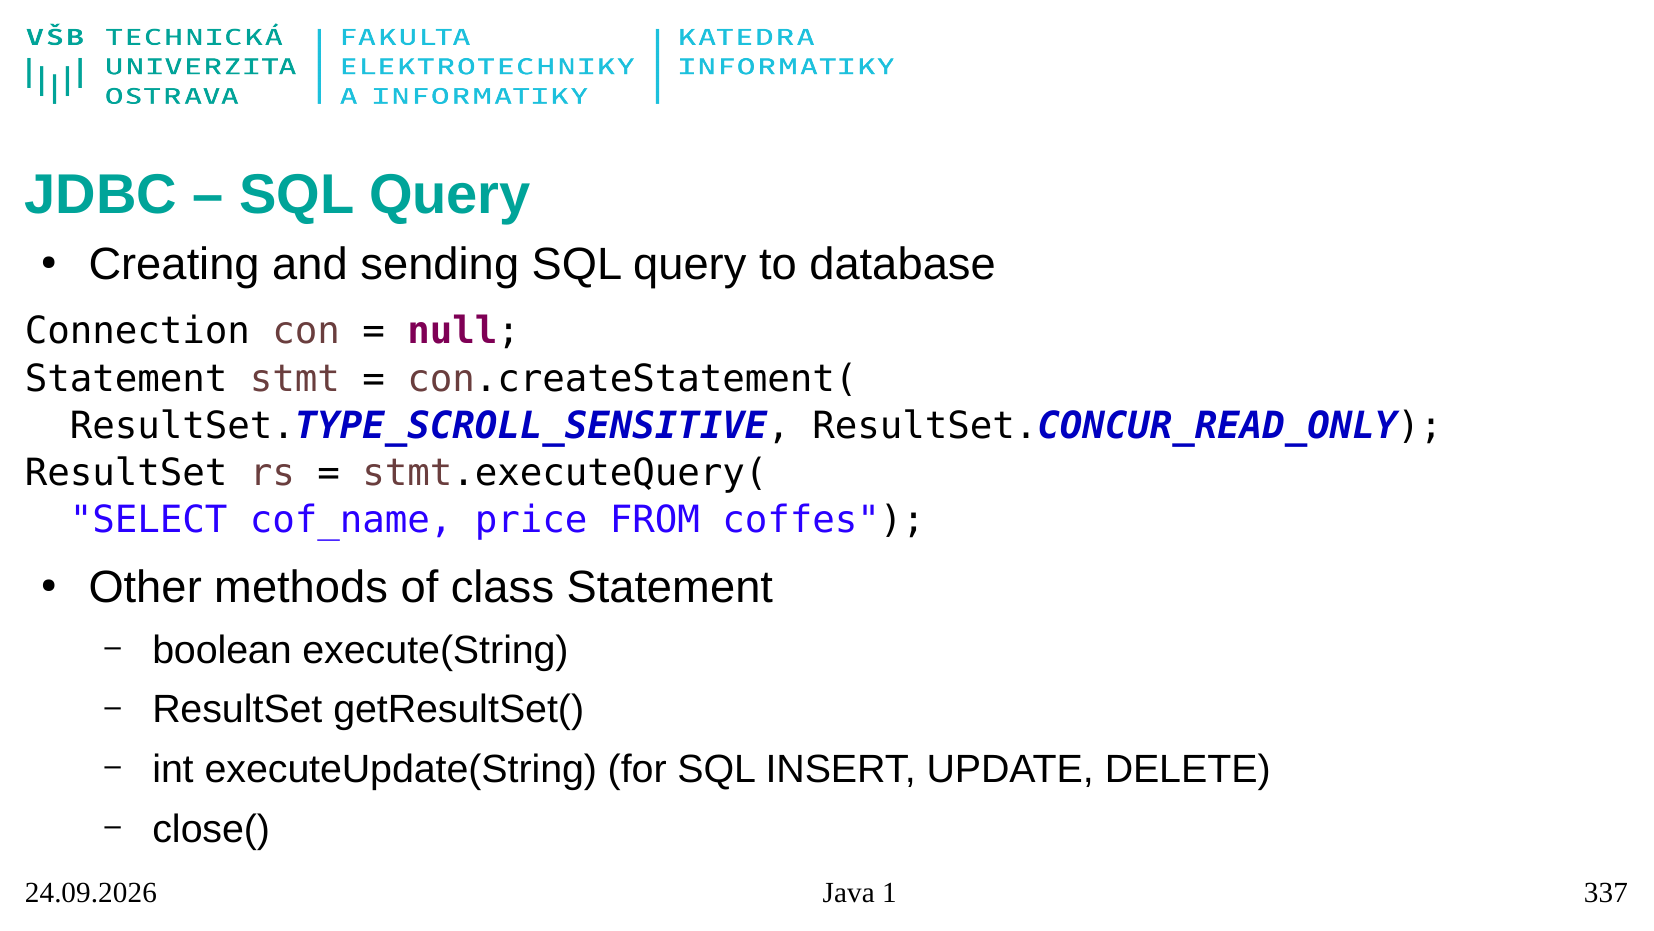

# JDBC – SQL Query
Creating and sending SQL query to database
Connection con = null;
Statement stmt = con.createStatement(
 ResultSet.TYPE_SCROLL_SENSITIVE, ResultSet.CONCUR_READ_ONLY);
ResultSet rs = stmt.executeQuery(
 "SELECT cof_name, price FROM coffes");
Other methods of class Statement
boolean execute(String)
ResultSet getResultSet()
int executeUpdate(String) (for SQL INSERT, UPDATE, DELETE)
close()
Java 1
337